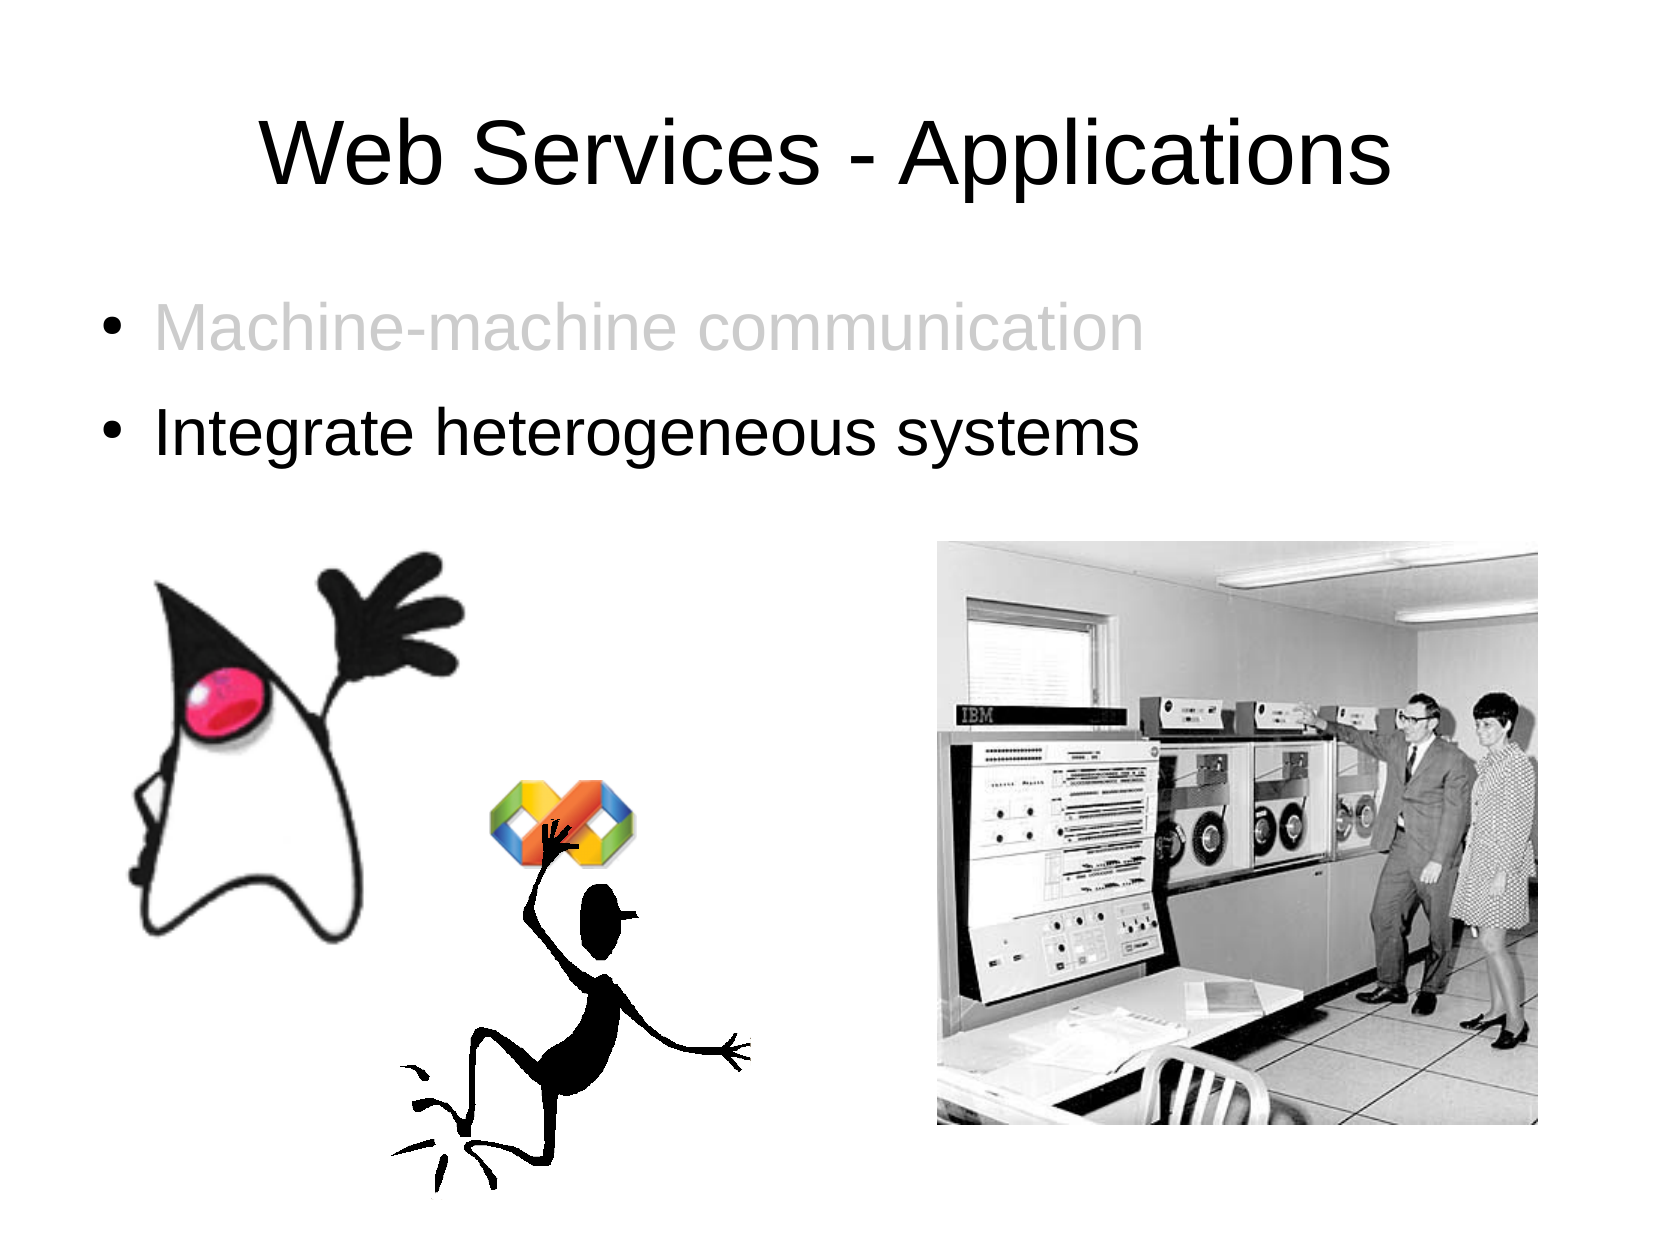

# Web Services - Applications
Machine-machine communication
Integrate heterogeneous systems